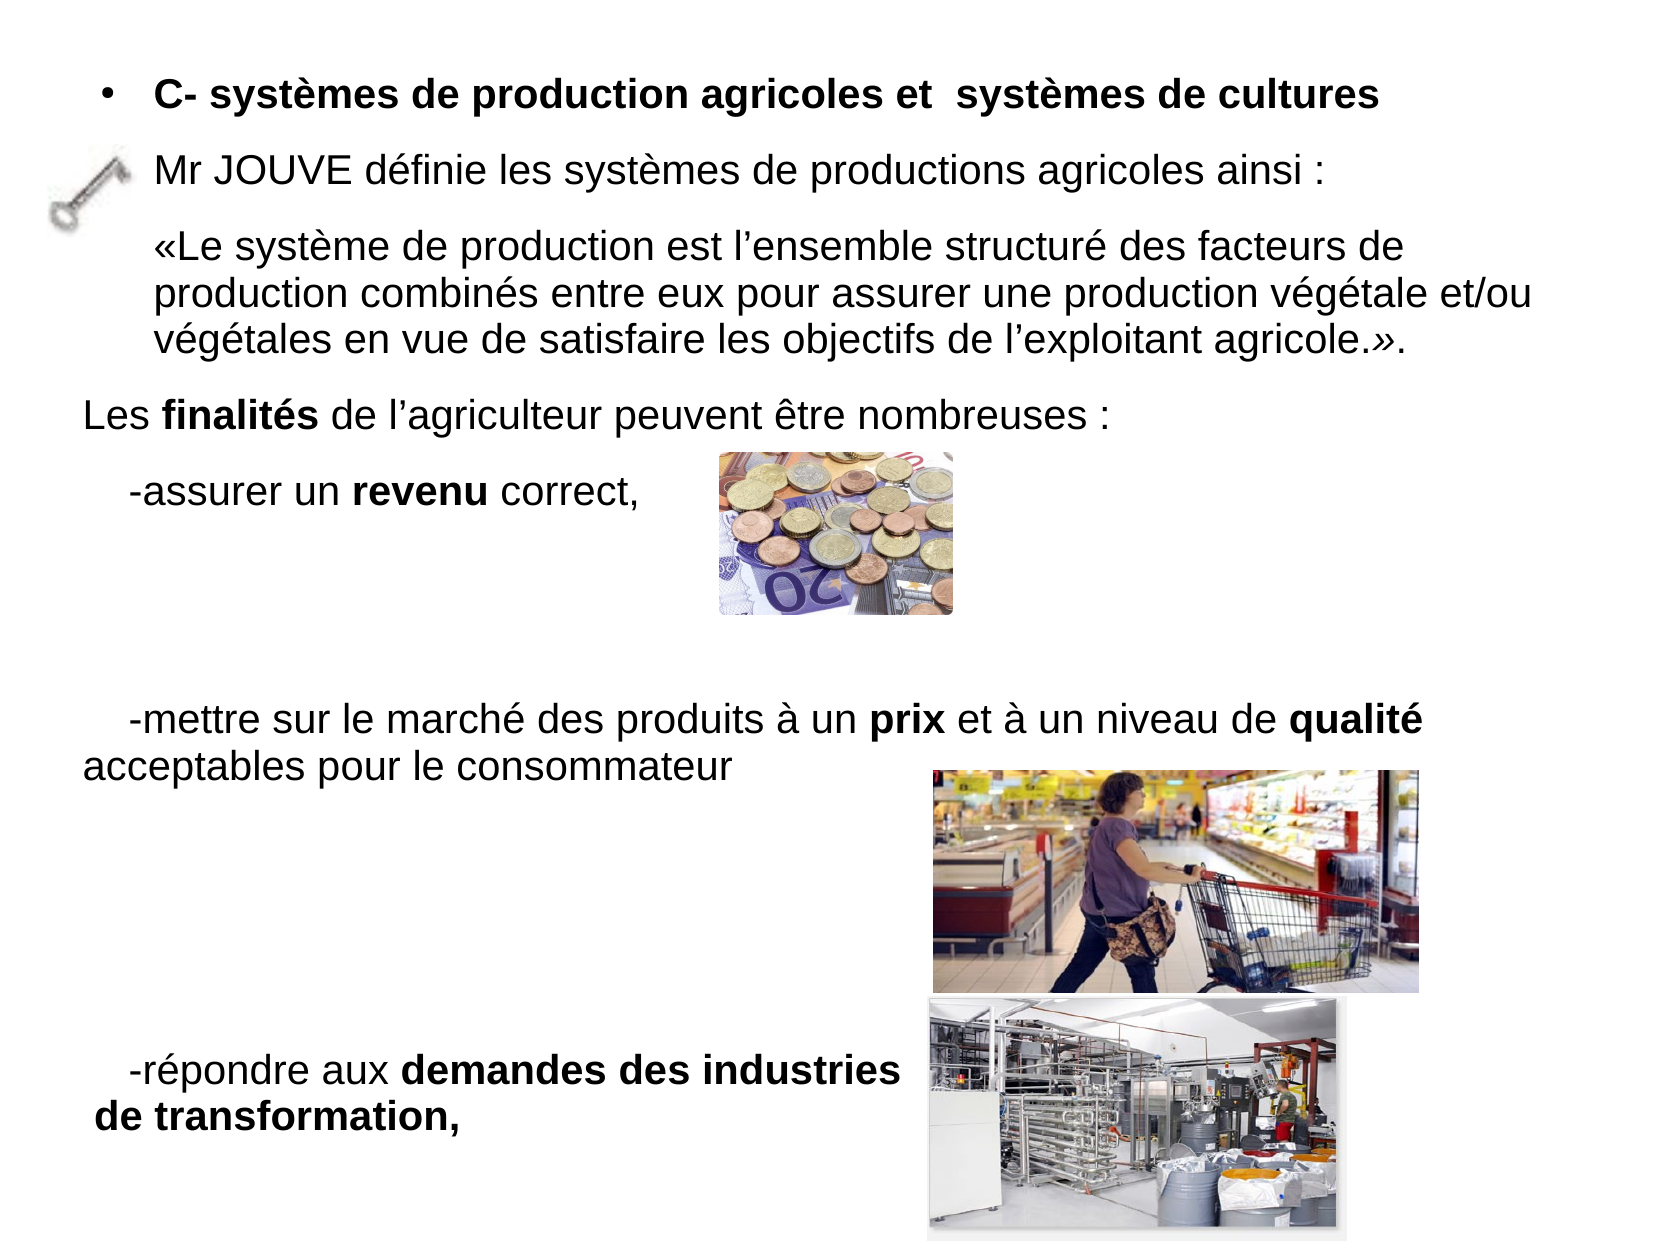

# C- systèmes de production agricoles et systèmes de cultures
Mr JOUVE définie les systèmes de productions agricoles ainsi :
«Le système de production est l’ensemble structuré des facteurs de production combinés entre eux pour assurer une production végétale et/ou végétales en vue de satisfaire les objectifs de l’exploitant agricole.».
Les finalités de l’agriculteur peuvent être nombreuses :
 -assurer un revenu correct,
 -mettre sur le marché des produits à un prix et à un niveau de qualité acceptables pour le consommateur
 -répondre aux demandes des industries
 de transformation,